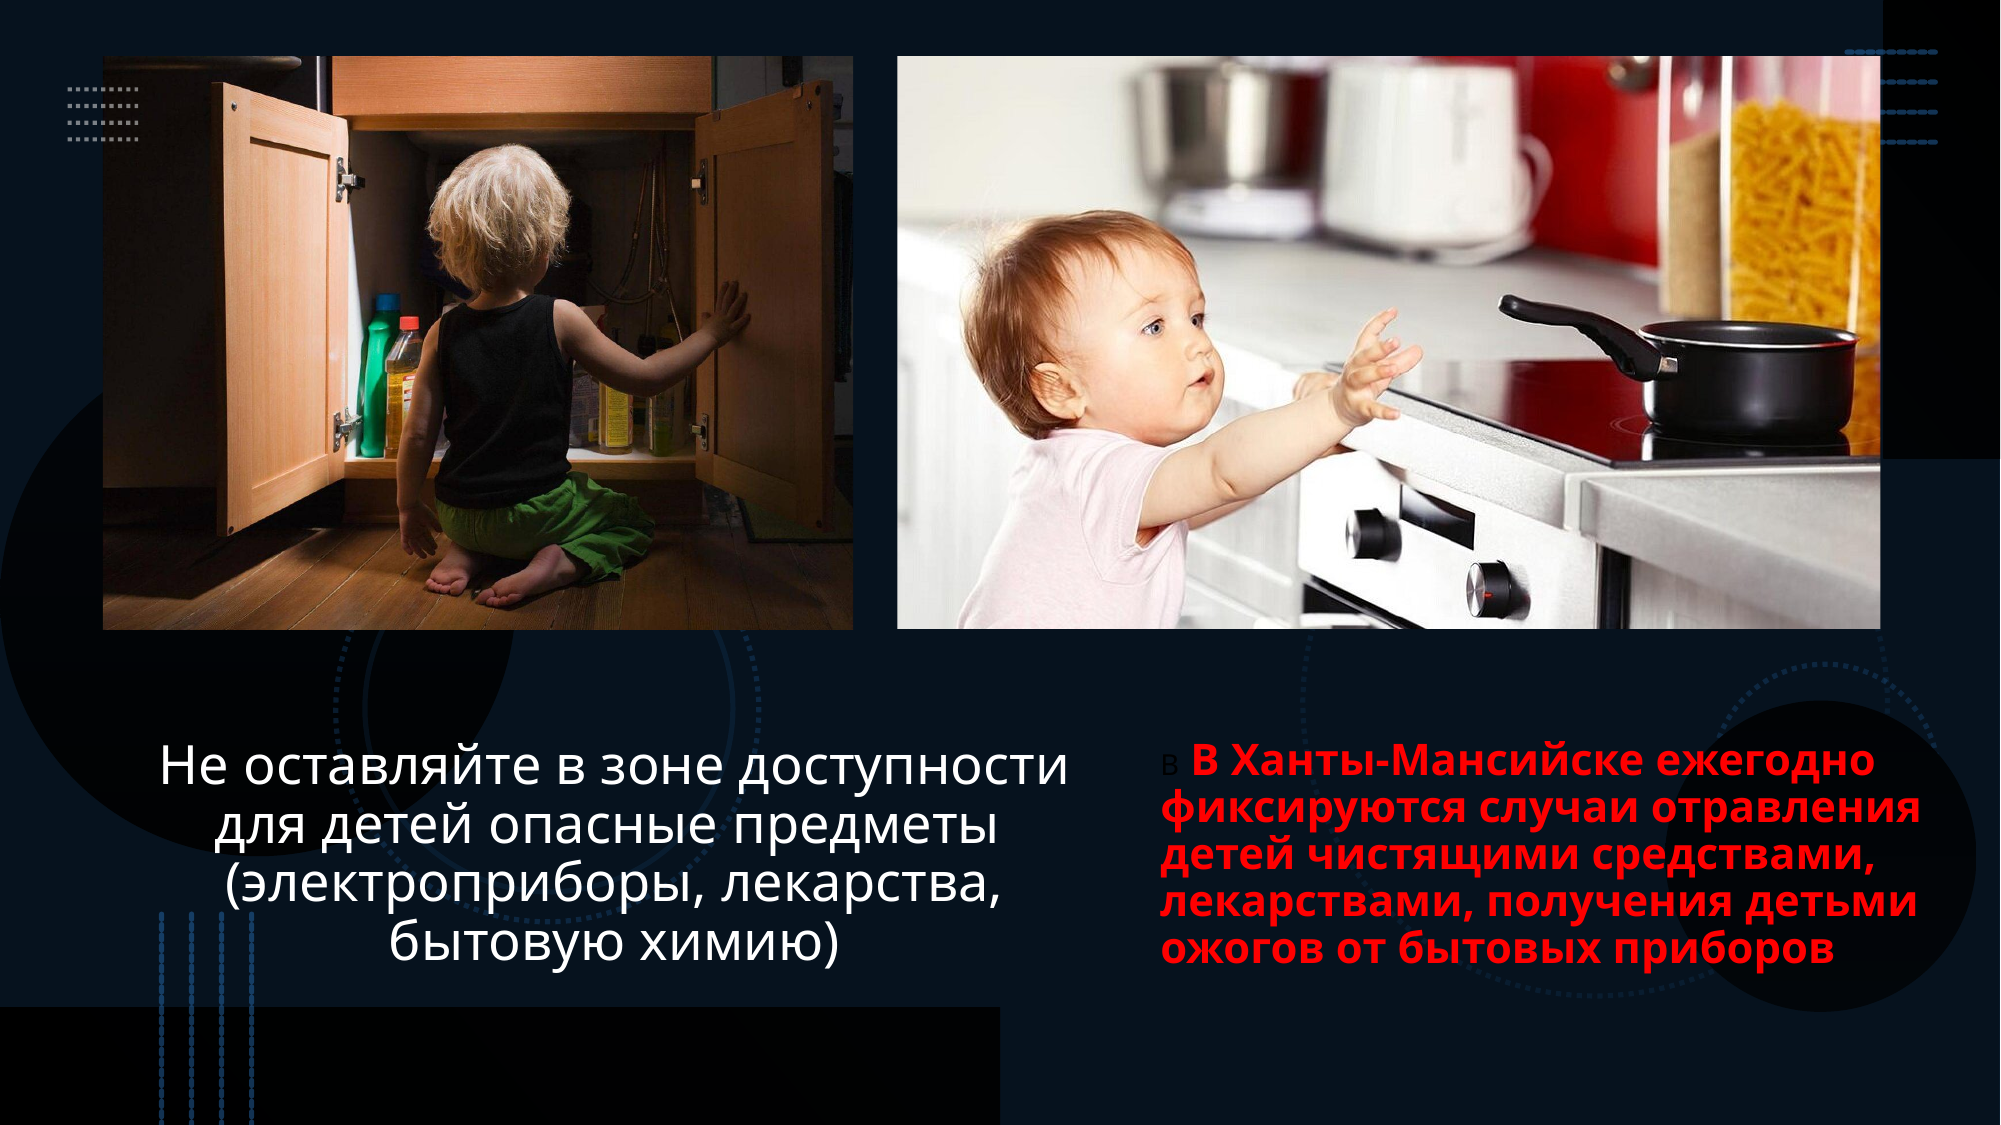

# Не оставляйте в зоне доступности для детей опасные предметы  (электроприборы, лекарства, бытовую химию)
В В Ханты-Мансийске ежегодно фиксируются случаи отравления детей чистящими средствами, лекарствами, получения детьми ожогов от бытовых приборов